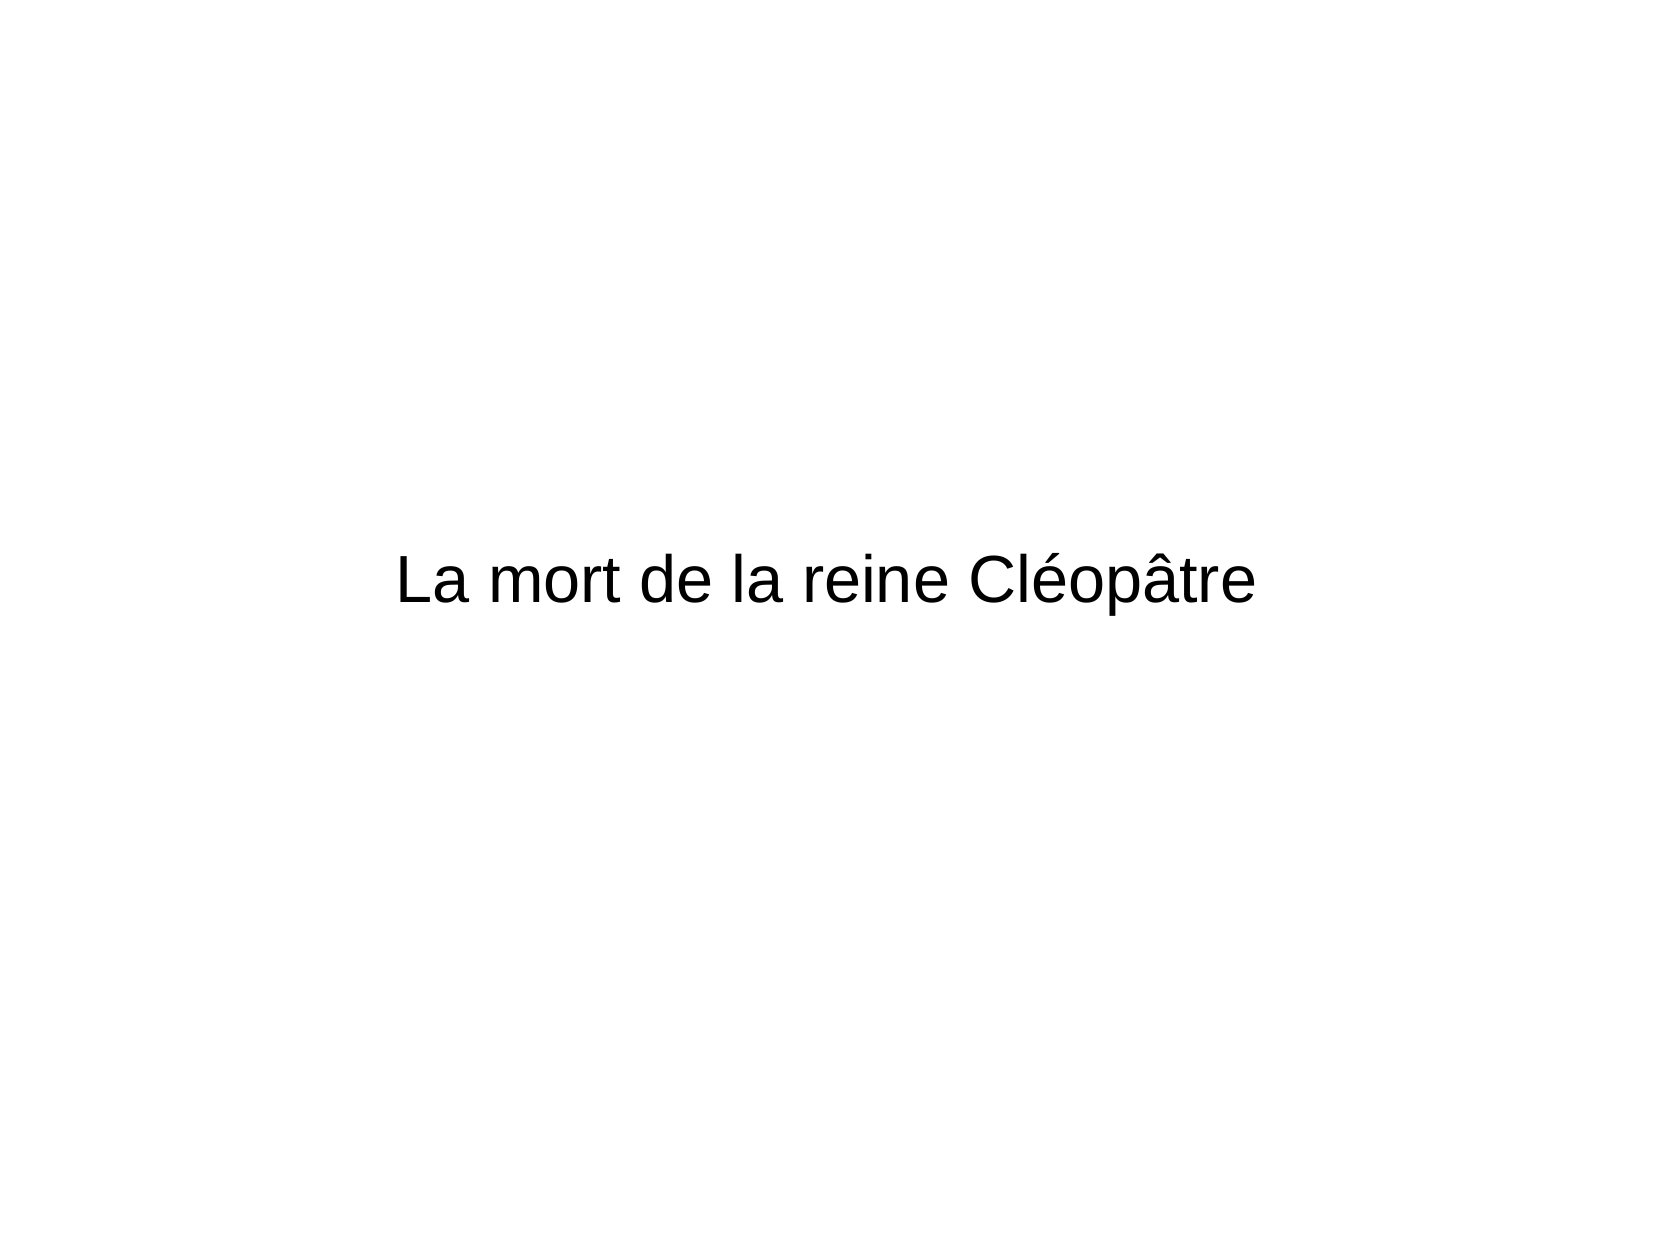

# La mort de la reine Cléopâtre